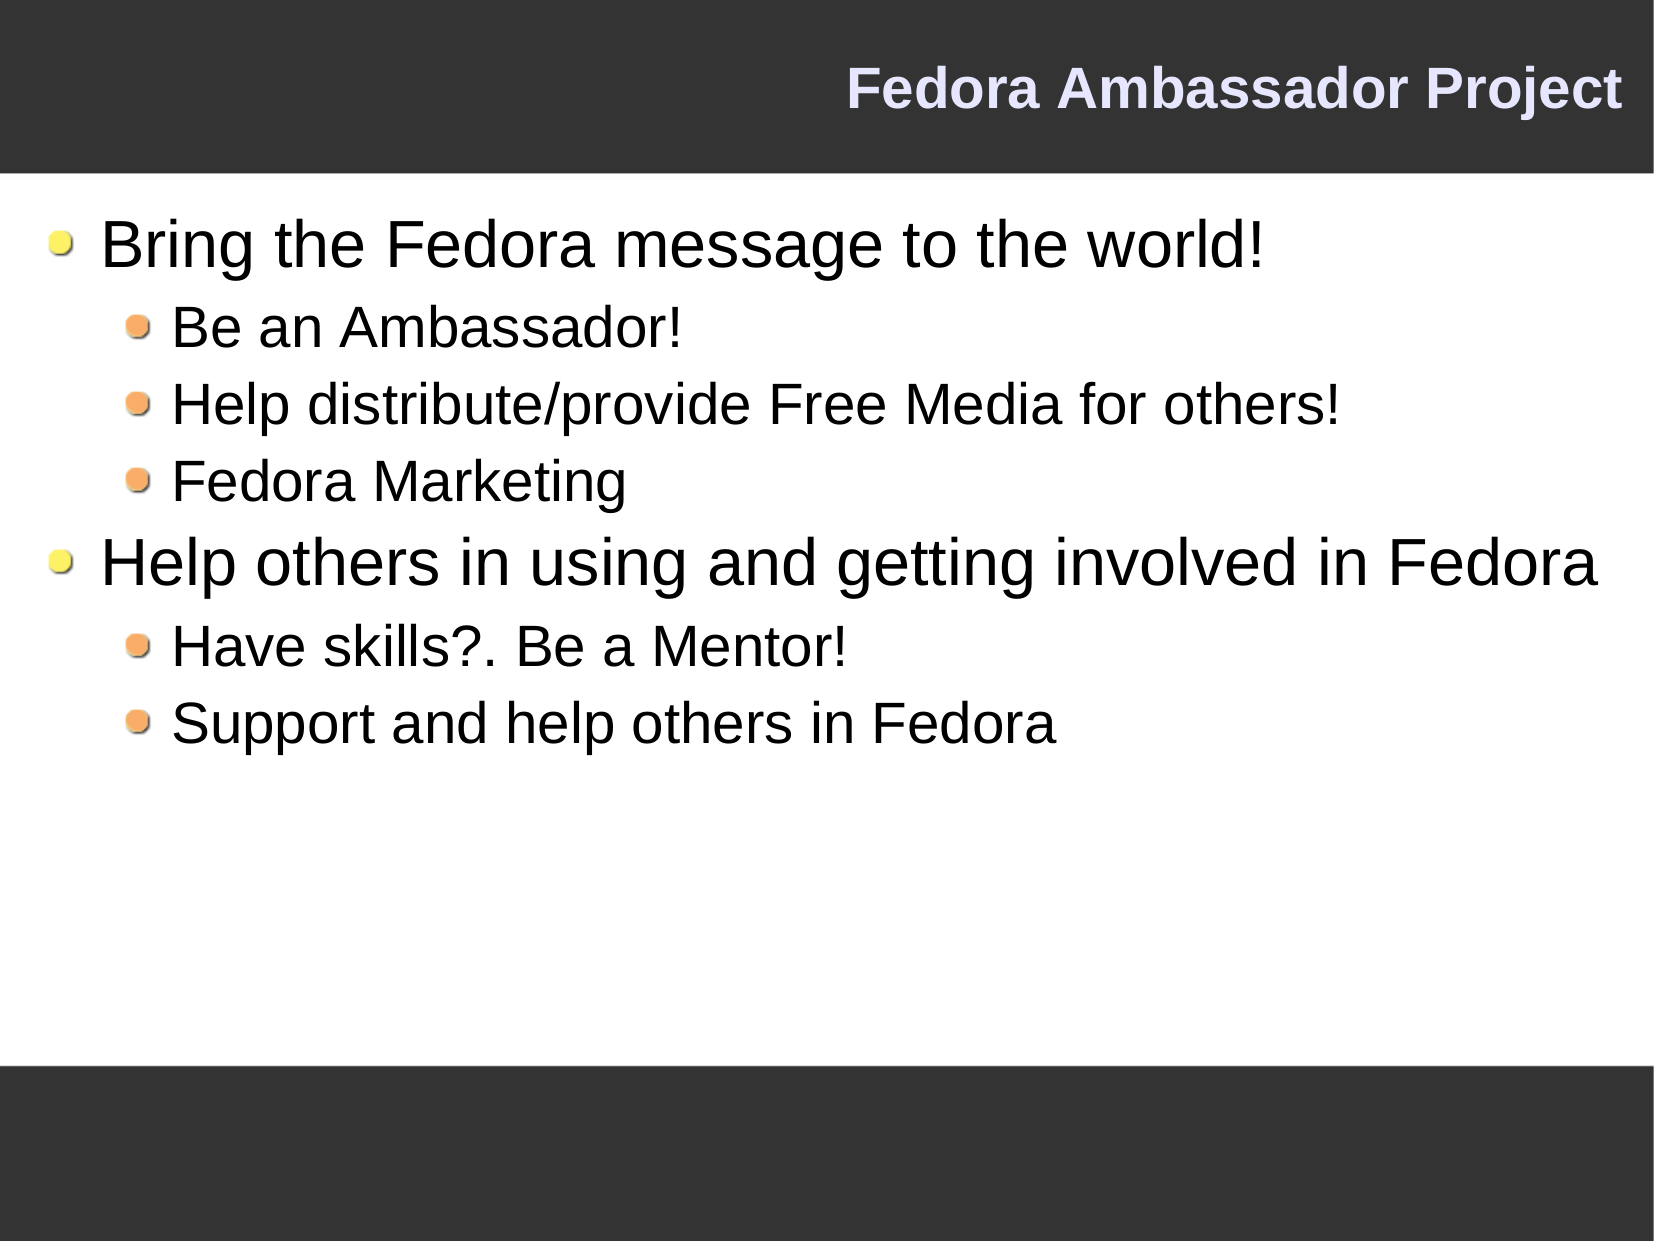

# Fedora Ambassador Project
Bring the Fedora message to the world!
Be an Ambassador!
Help distribute/provide Free Media for others!
Fedora Marketing
Help others in using and getting involved in Fedora
Have skills?. Be a Mentor!
Support and help others in Fedora